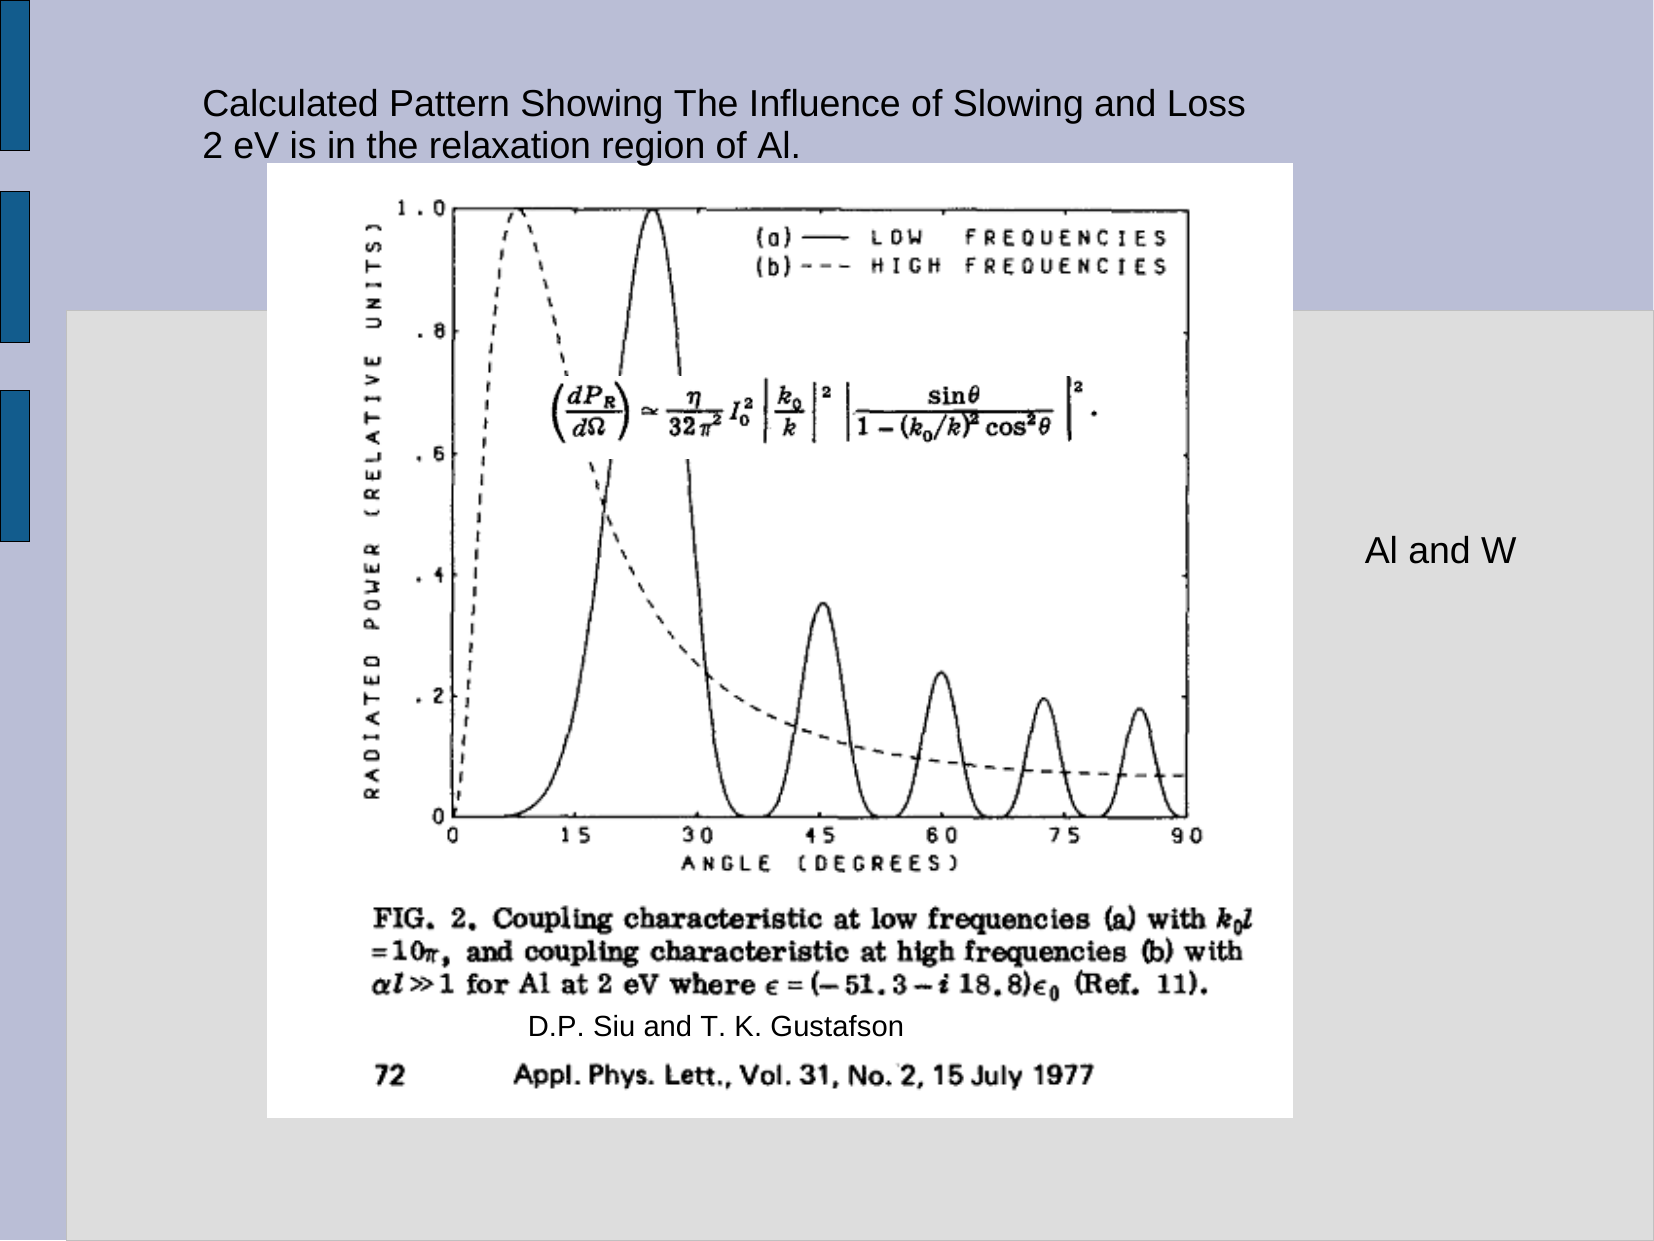

Calculated Pattern Showing The Influence of Slowing and Loss
2 eV is in the relaxation region of Al.
Al and W
D.P. Siu and T. K. Gustafson